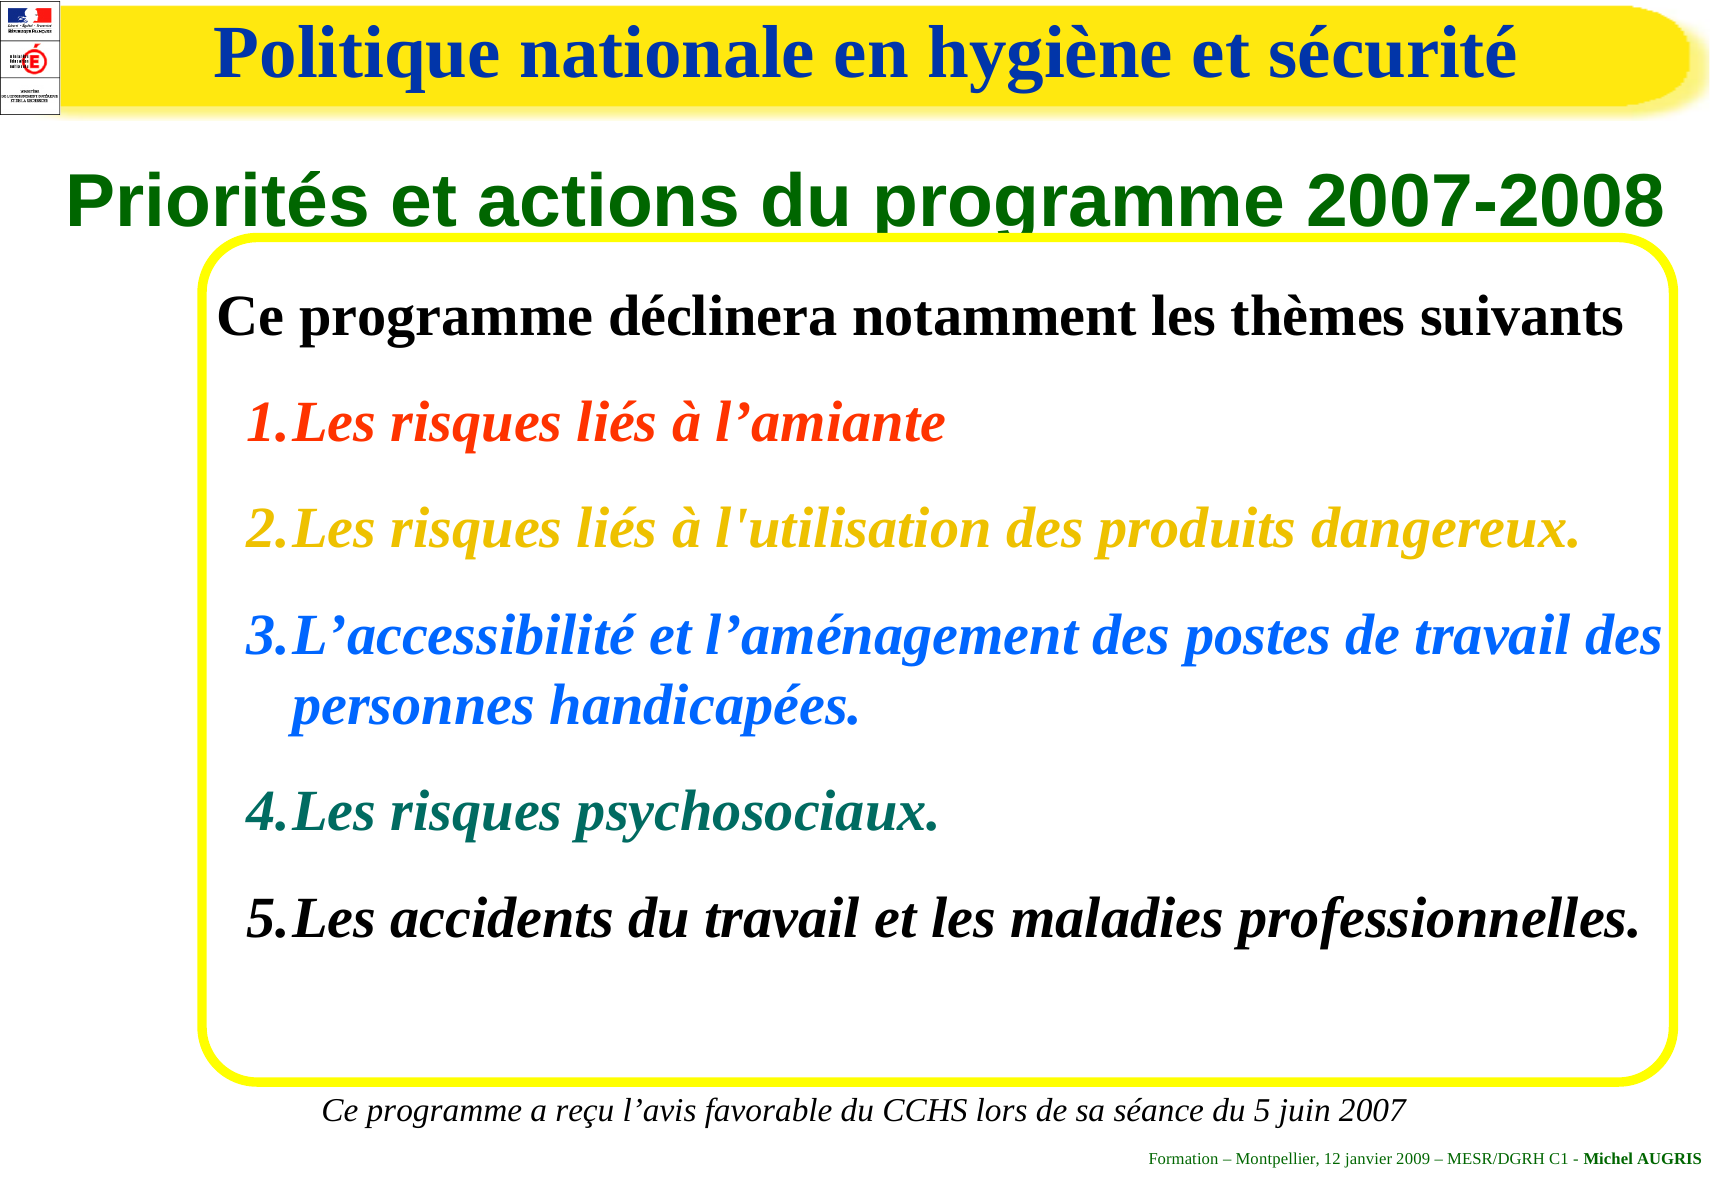

Politique nationale en hygiène et sécurité
Priorités et actions du programme 2007-2008
Ce programme déclinera notamment les thèmes suivants
Les risques liés à l’amiante
Les risques liés à l'utilisation des produits dangereux.
L’accessibilité et l’aménagement des postes de travail des personnes handicapées.
Les risques psychosociaux.
Les accidents du travail et les maladies professionnelles.
Ce programme a reçu l’avis favorable du CCHS lors de sa séance du 5 juin 2007